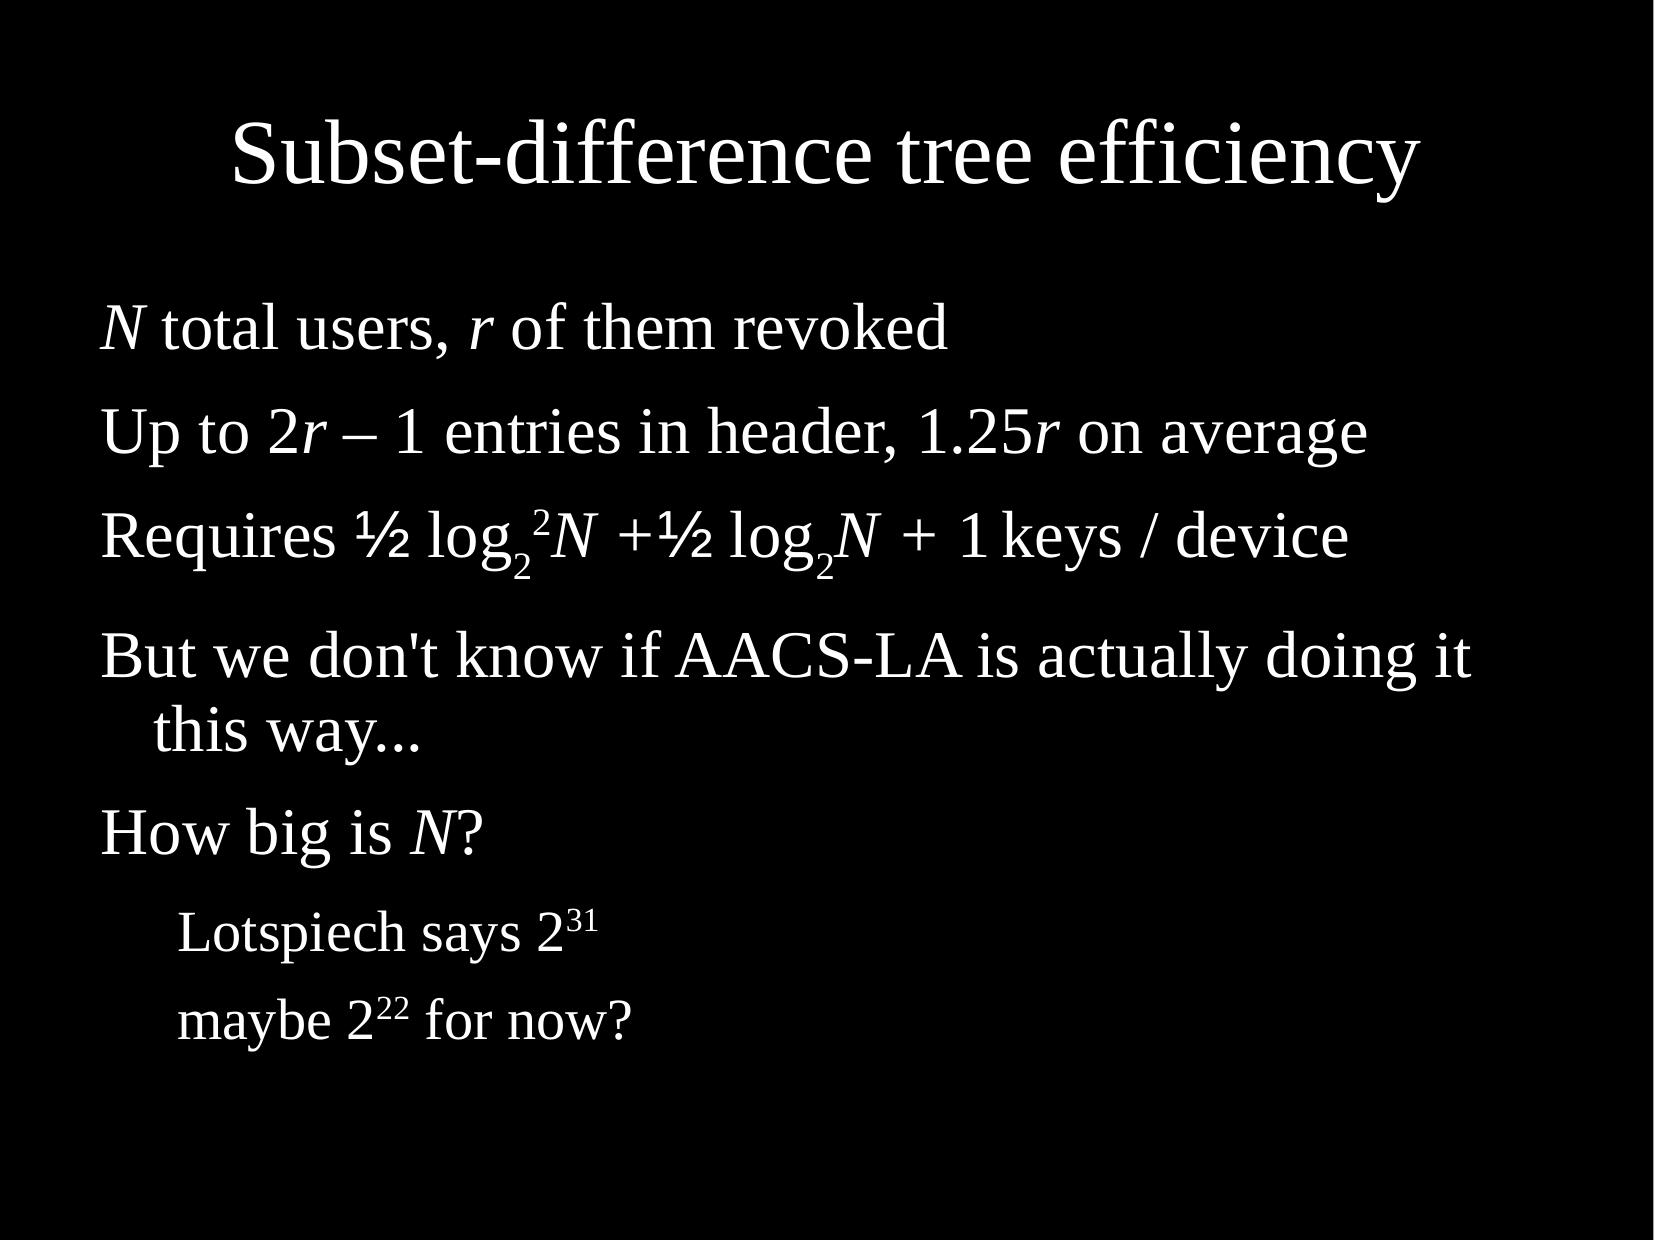

# Subset-difference tree efficiency
N total users, r of them revoked
Up to 2r – 1 entries in header, 1.25r on average
Requires ½ log22N +½ log2N + 1 keys / device
But we don't know if AACS-LA is actually doing it this way...
How big is N?
Lotspiech says 231
maybe 222 for now?